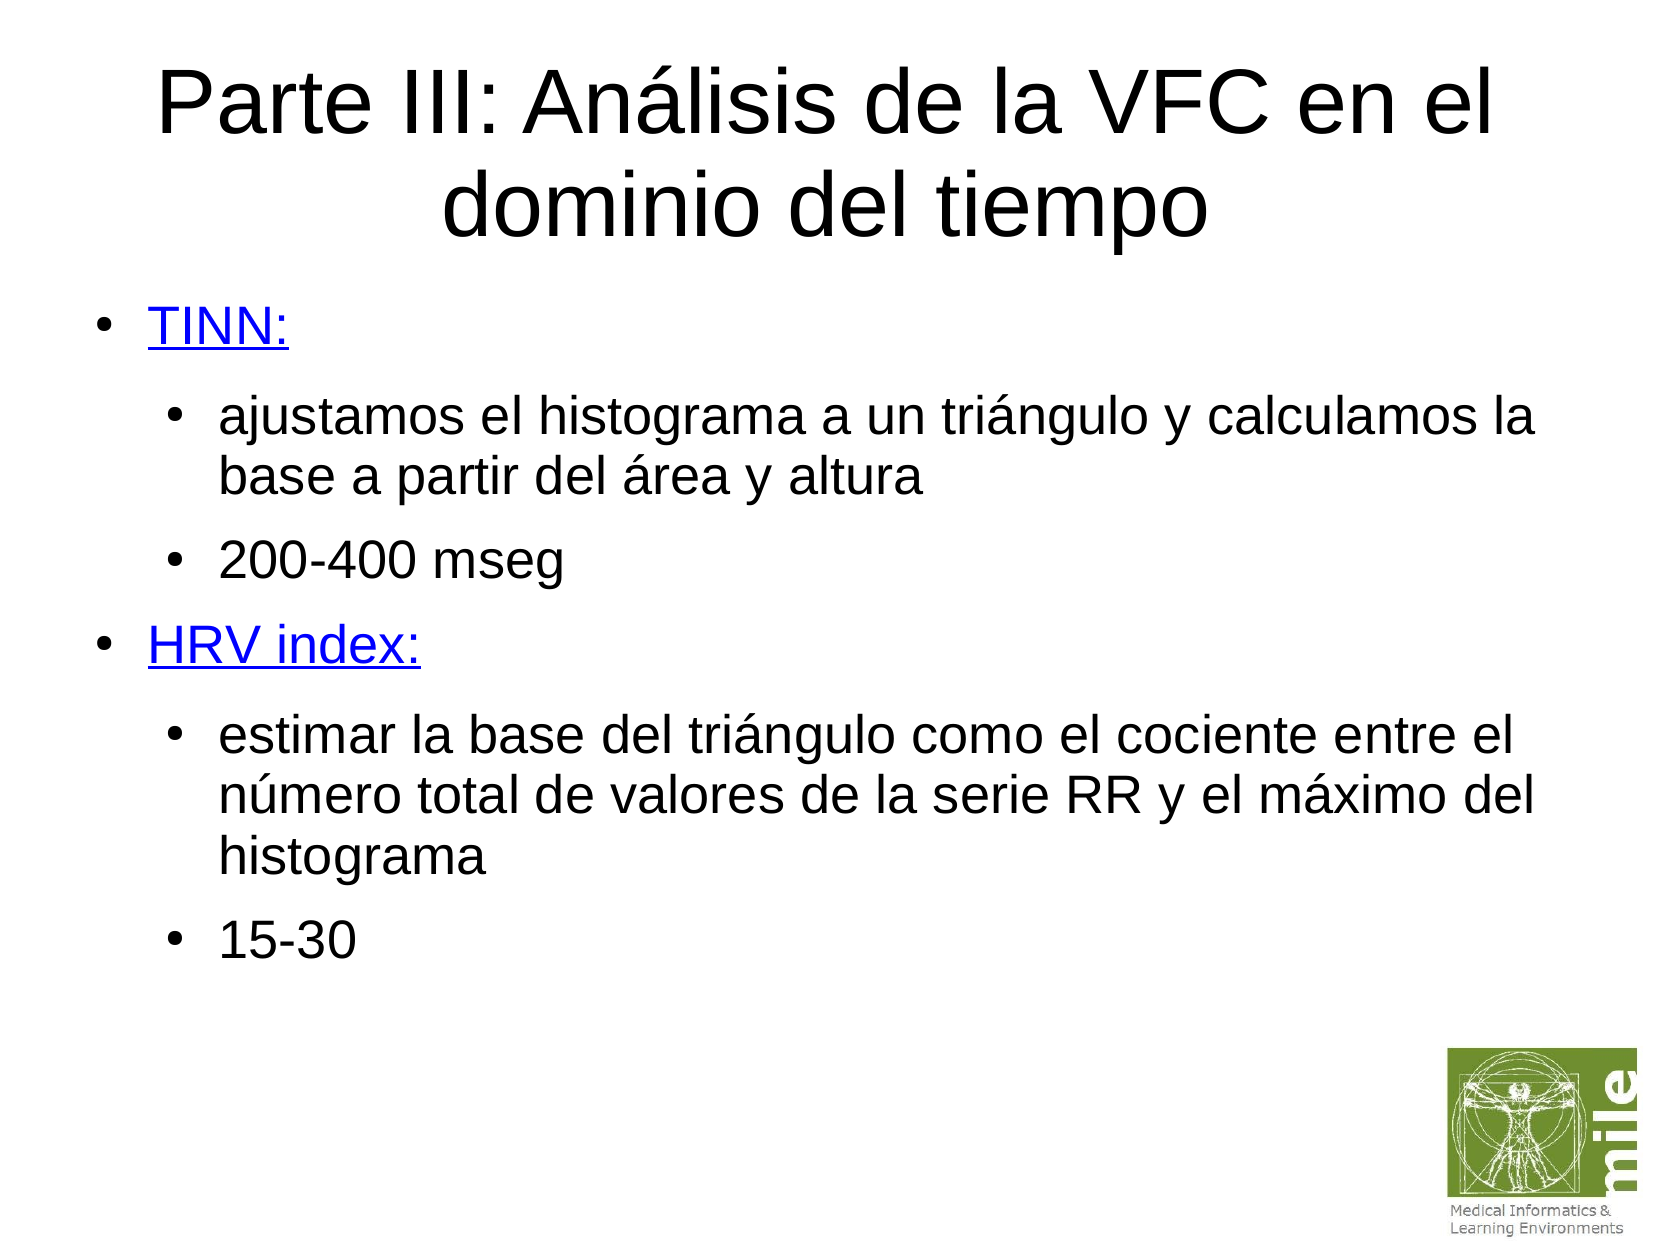

# Parte III: Análisis de la VFC en el dominio del tiempo
TINN:
ajustamos el histograma a un triángulo y calculamos la base a partir del área y altura
200-400 mseg
HRV index:
estimar la base del triángulo como el cociente entre el número total de valores de la serie RR y el máximo del histograma
15-30